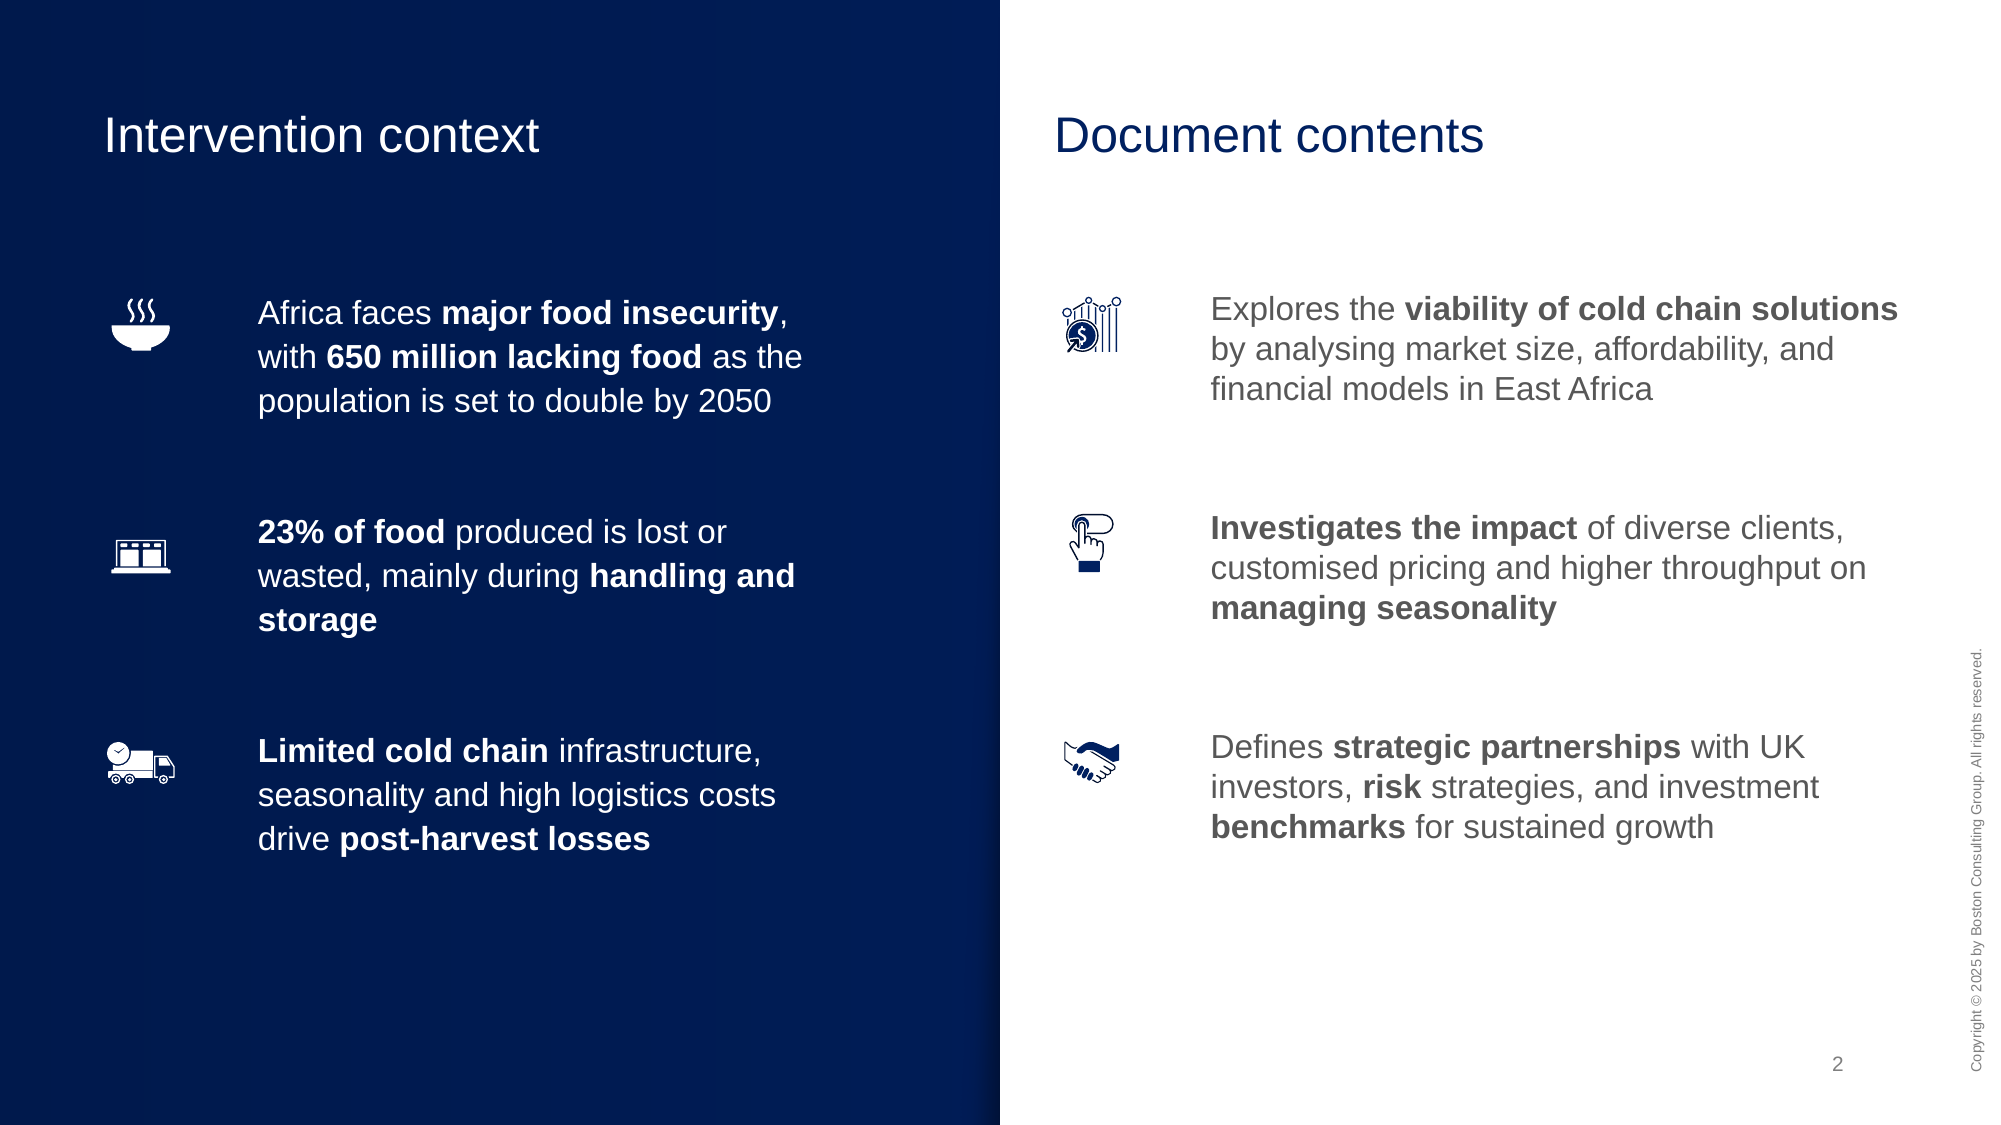

Intervention context
Document contents
Africa faces major food insecurity, with 650 million lacking food as the population is set to double by 2050
Explores the viability of cold chain solutions by analysing market size, affordability, and financial models in East Africa
23% of food produced is lost or wasted, mainly during handling and storage
Investigates the impact of diverse clients, customised pricing and higher throughput on managing seasonality
Limited cold chain infrastructure, seasonality and high logistics costs drive post-harvest losses
Defines strategic partnerships with UK investors, risk strategies, and investment benchmarks for sustained growth